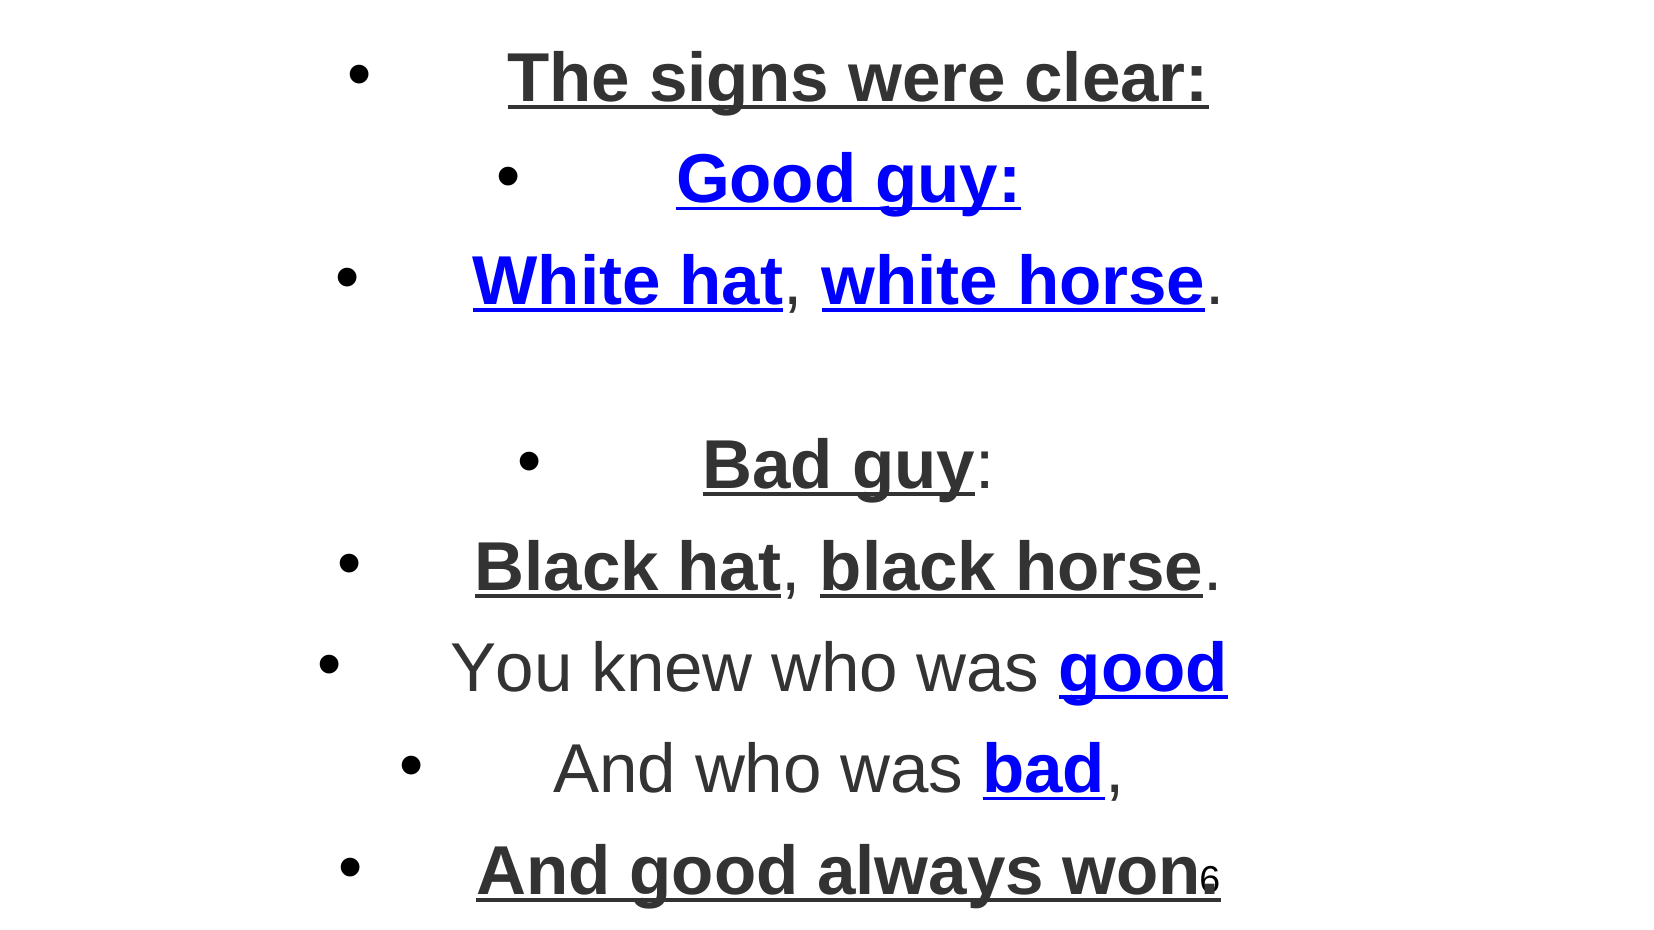

# The signs were clear:
Good guy:
White hat, white horse.
Bad guy:
Black hat, black horse.
You knew who was good
And who was bad,
And good always won.
6